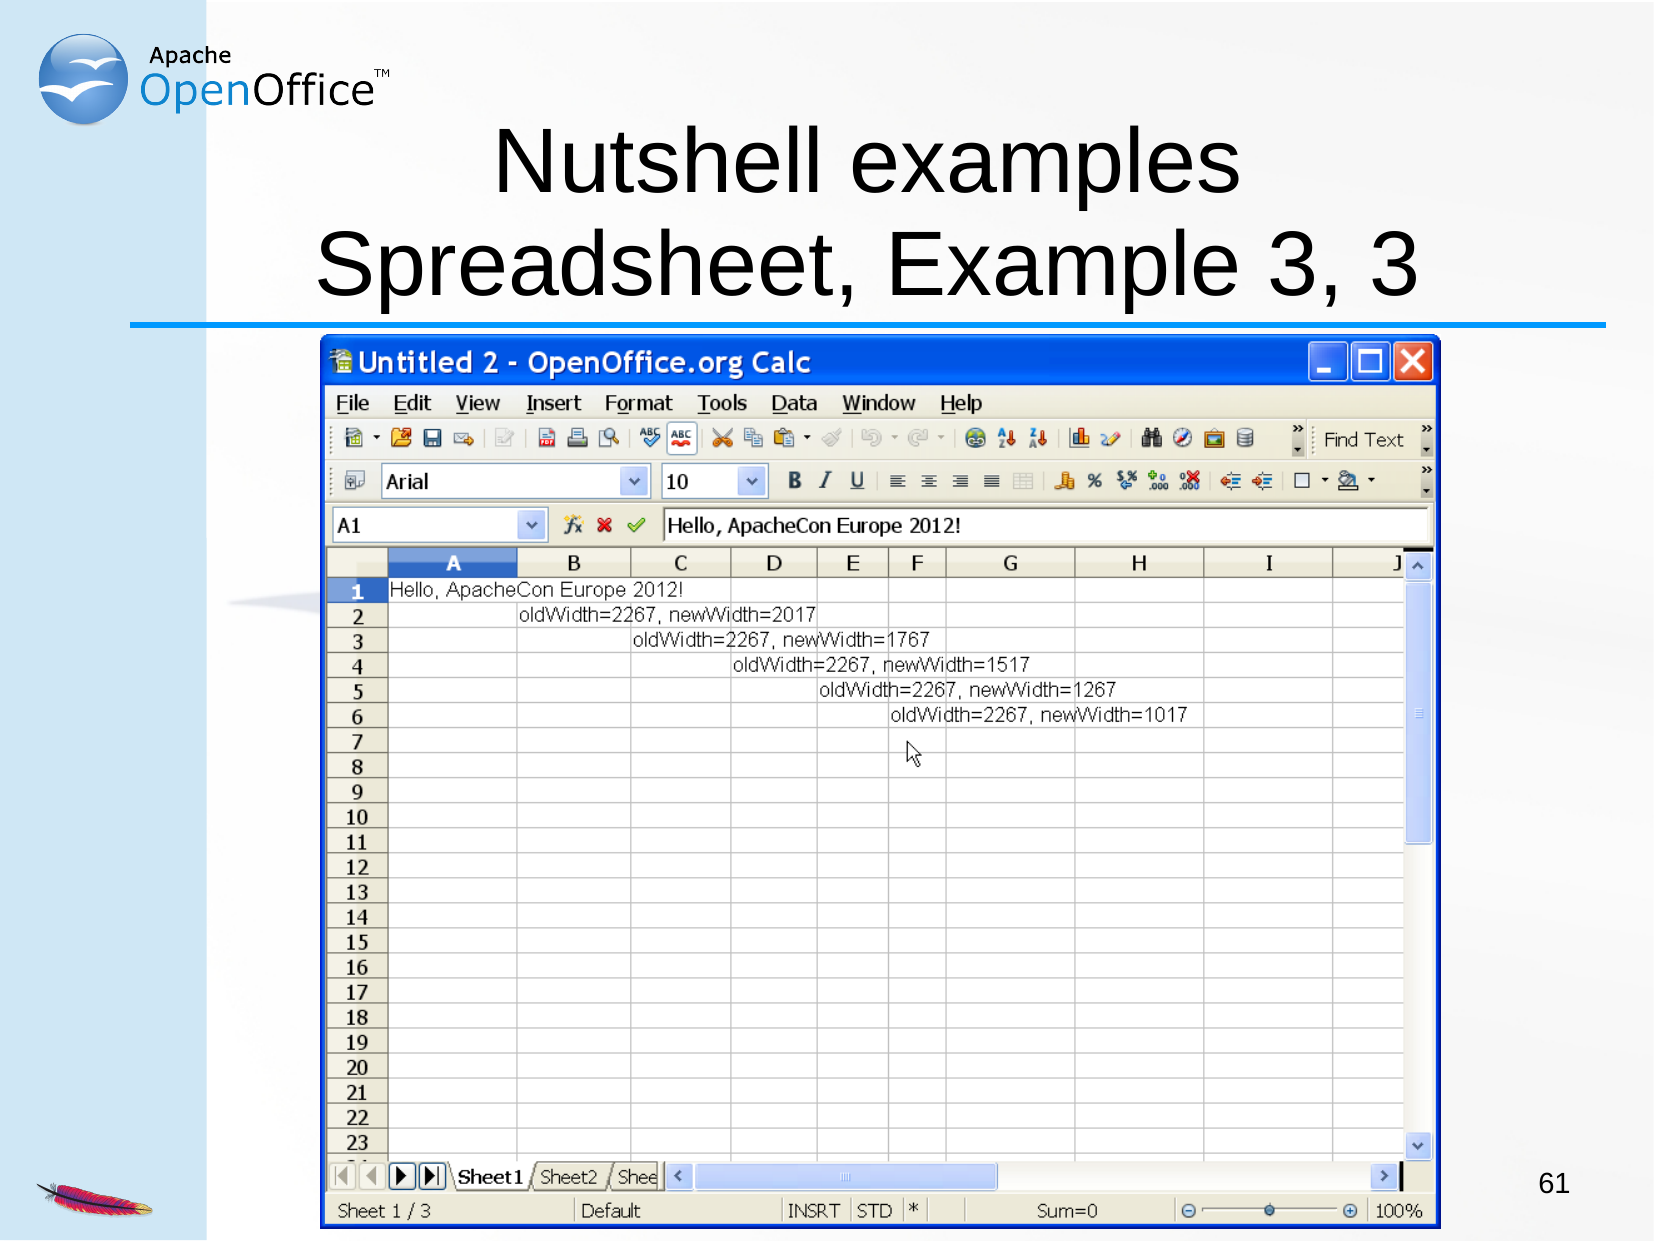

# Nutshell examples Spreadsheet, Example 3, 3
61